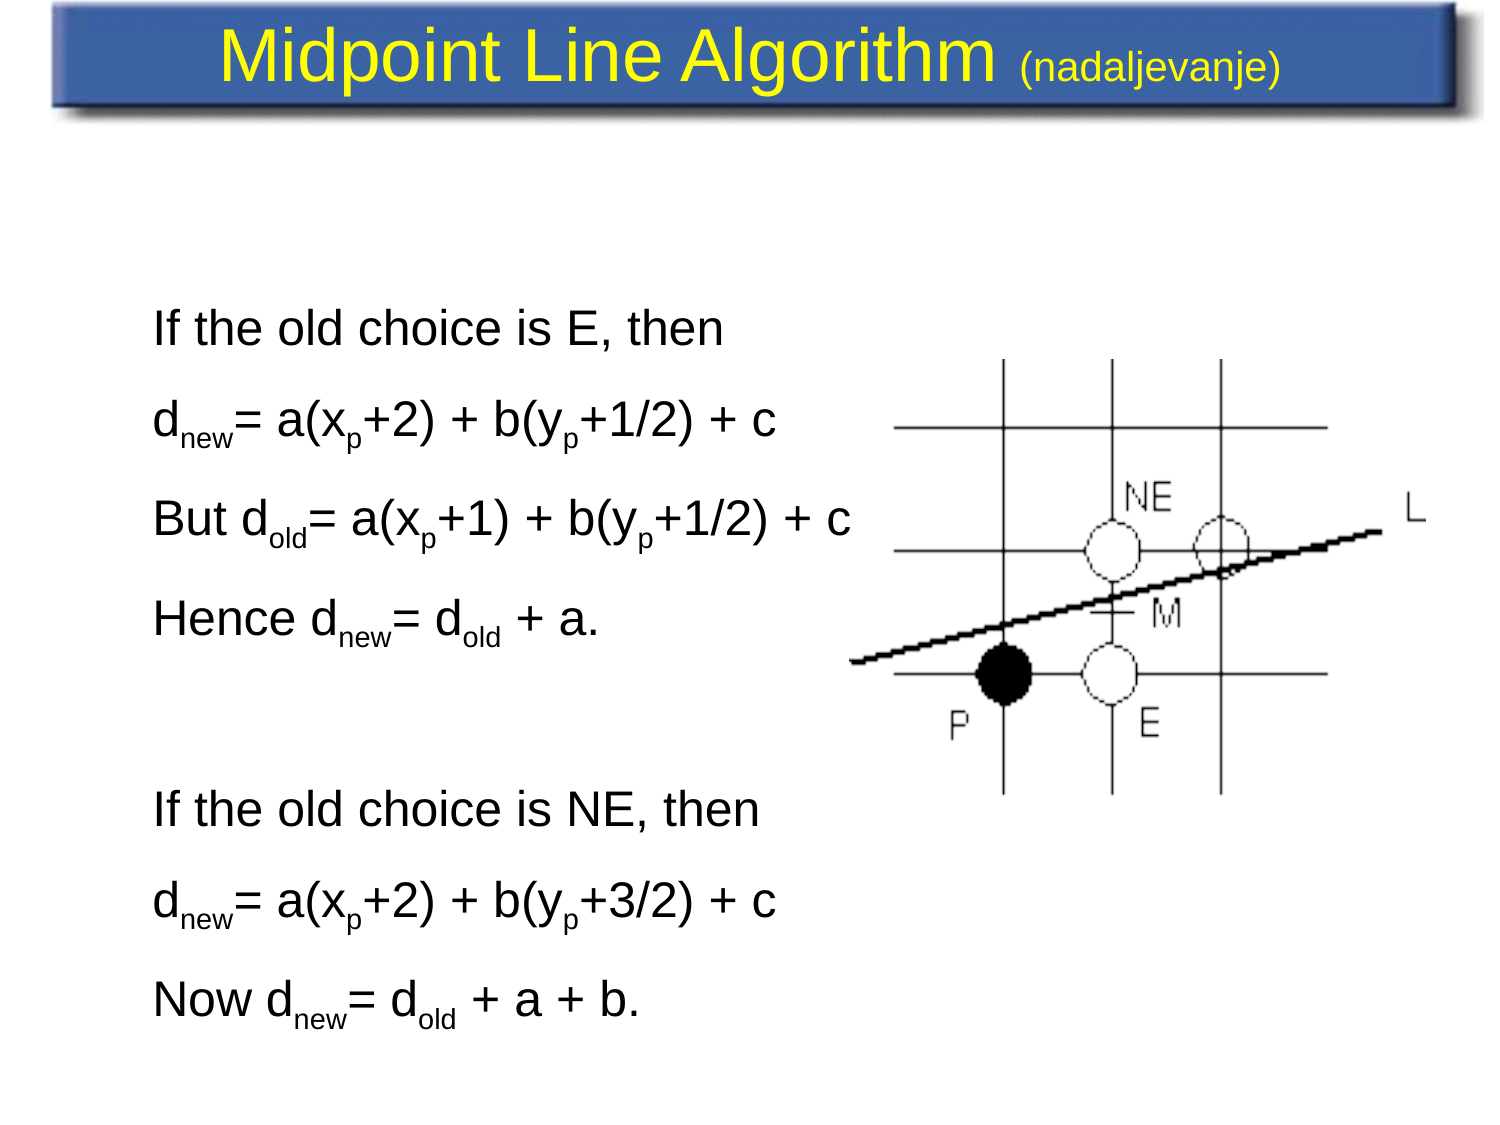

# Midpoint Line Algorithm (nadaljevanje)
If the old choice is E, then
dnew= a(xp+2) + b(yp+1/2) + c
But dold= a(xp+1) + b(yp+1/2) + c
Hence dnew= dold + a.
If the old choice is NE, then
dnew= a(xp+2) + b(yp+3/2) + c
Now dnew= dold + a + b.